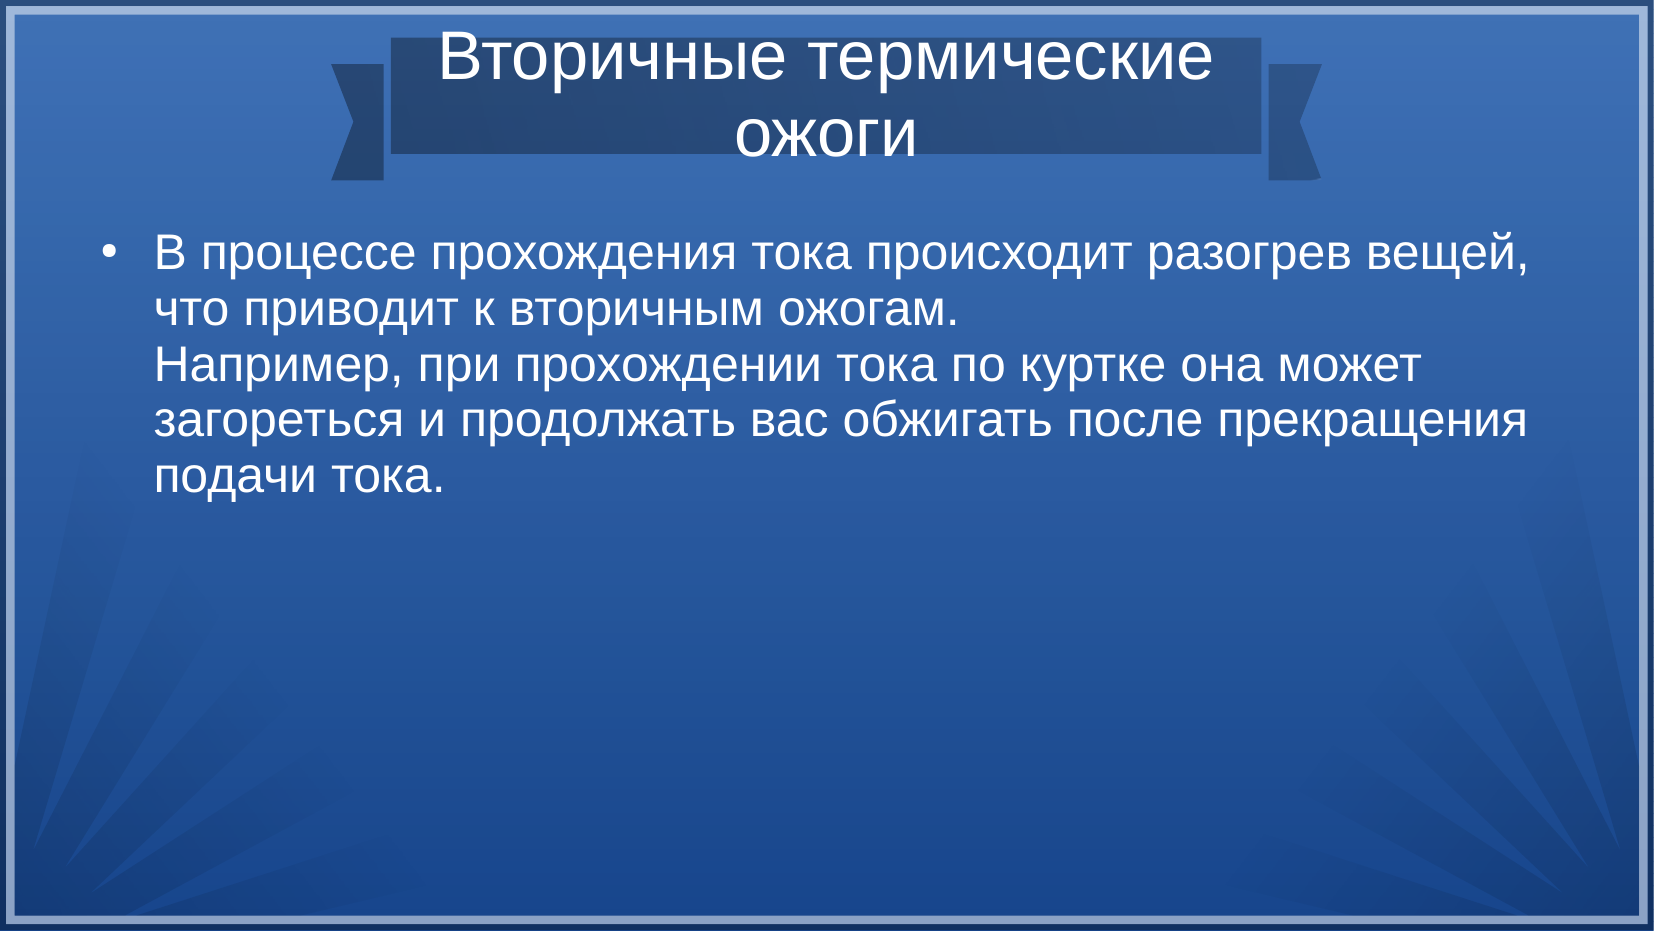

# Вторичные термические ожоги
В процессе прохождения тока происходит разогрев вещей, что приводит к вторичным ожогам.
Например, при прохождении тока по куртке она может загореться и продолжать вас обжигать после прекращения подачи тока.